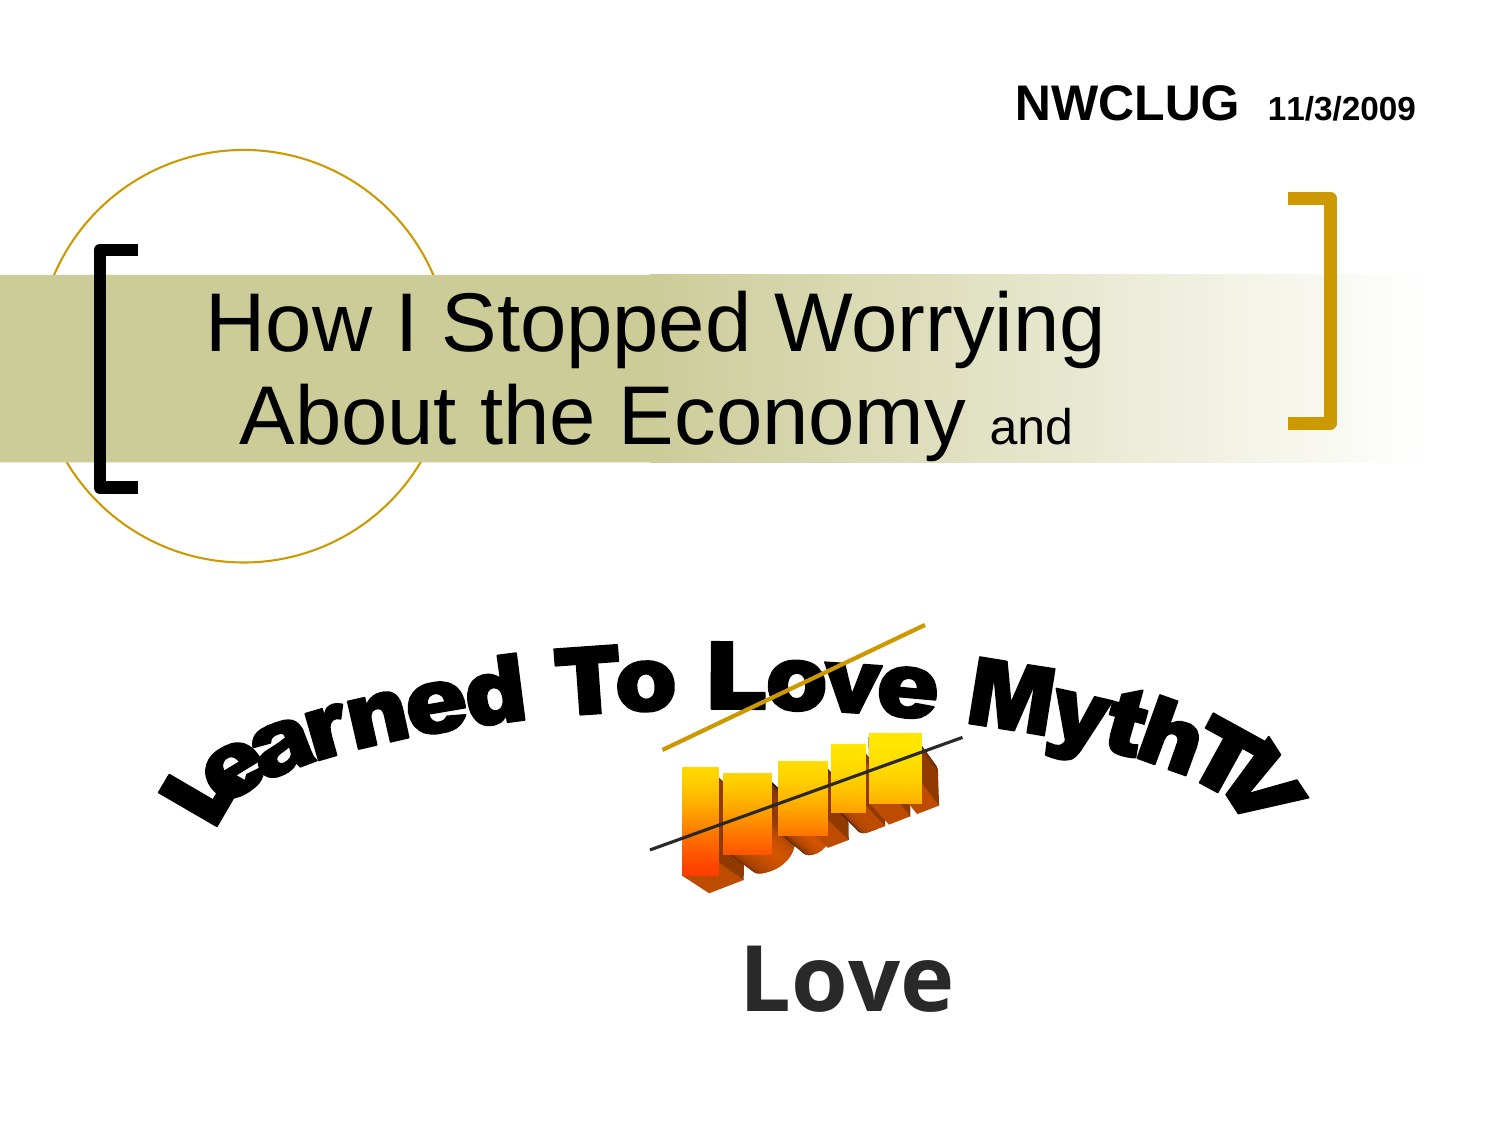

NWCLUG 11/3/2009
# How I Stopped Worrying About the Economy and
Love